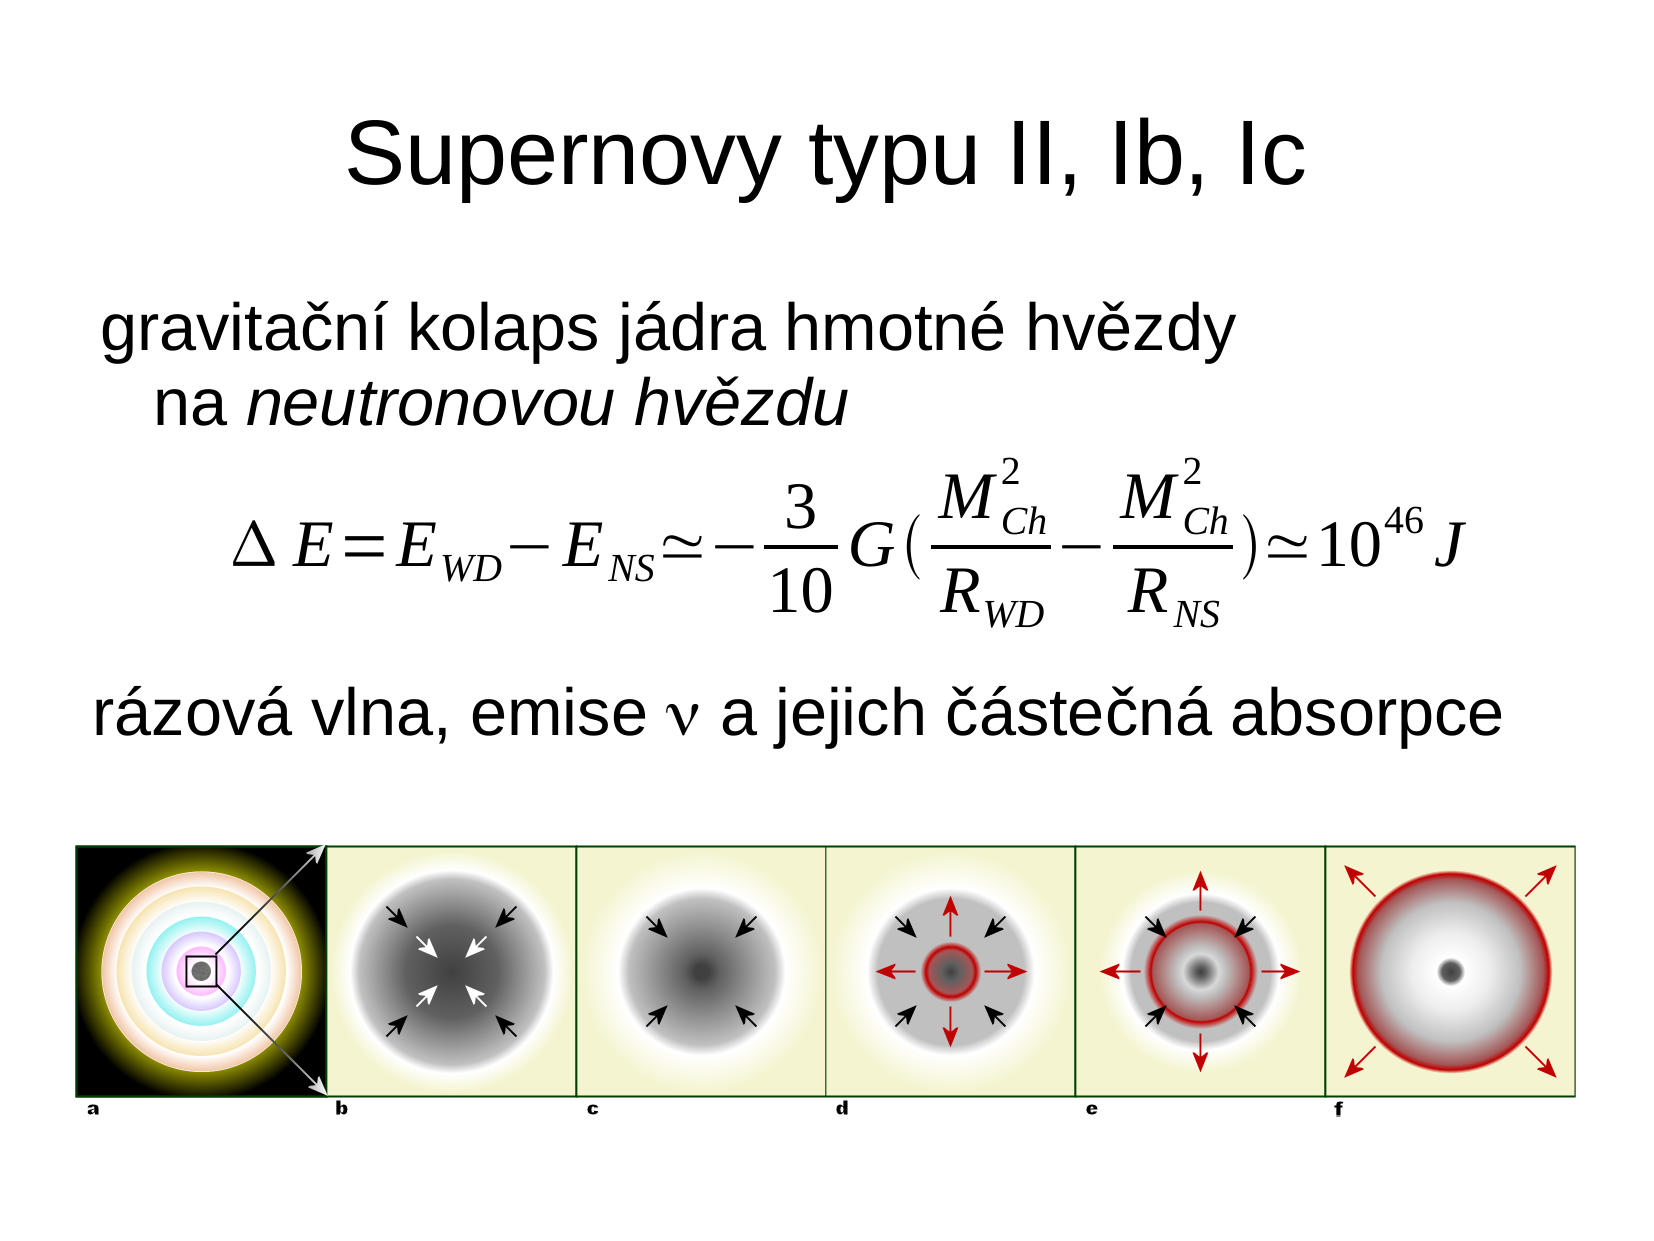

# Supernovy typu II, Ib, Ic
gravitační kolaps jádra hmotné hvězdy na neutronovou hvězdu
rázová vlna, emise n a jejich částečná absorpce